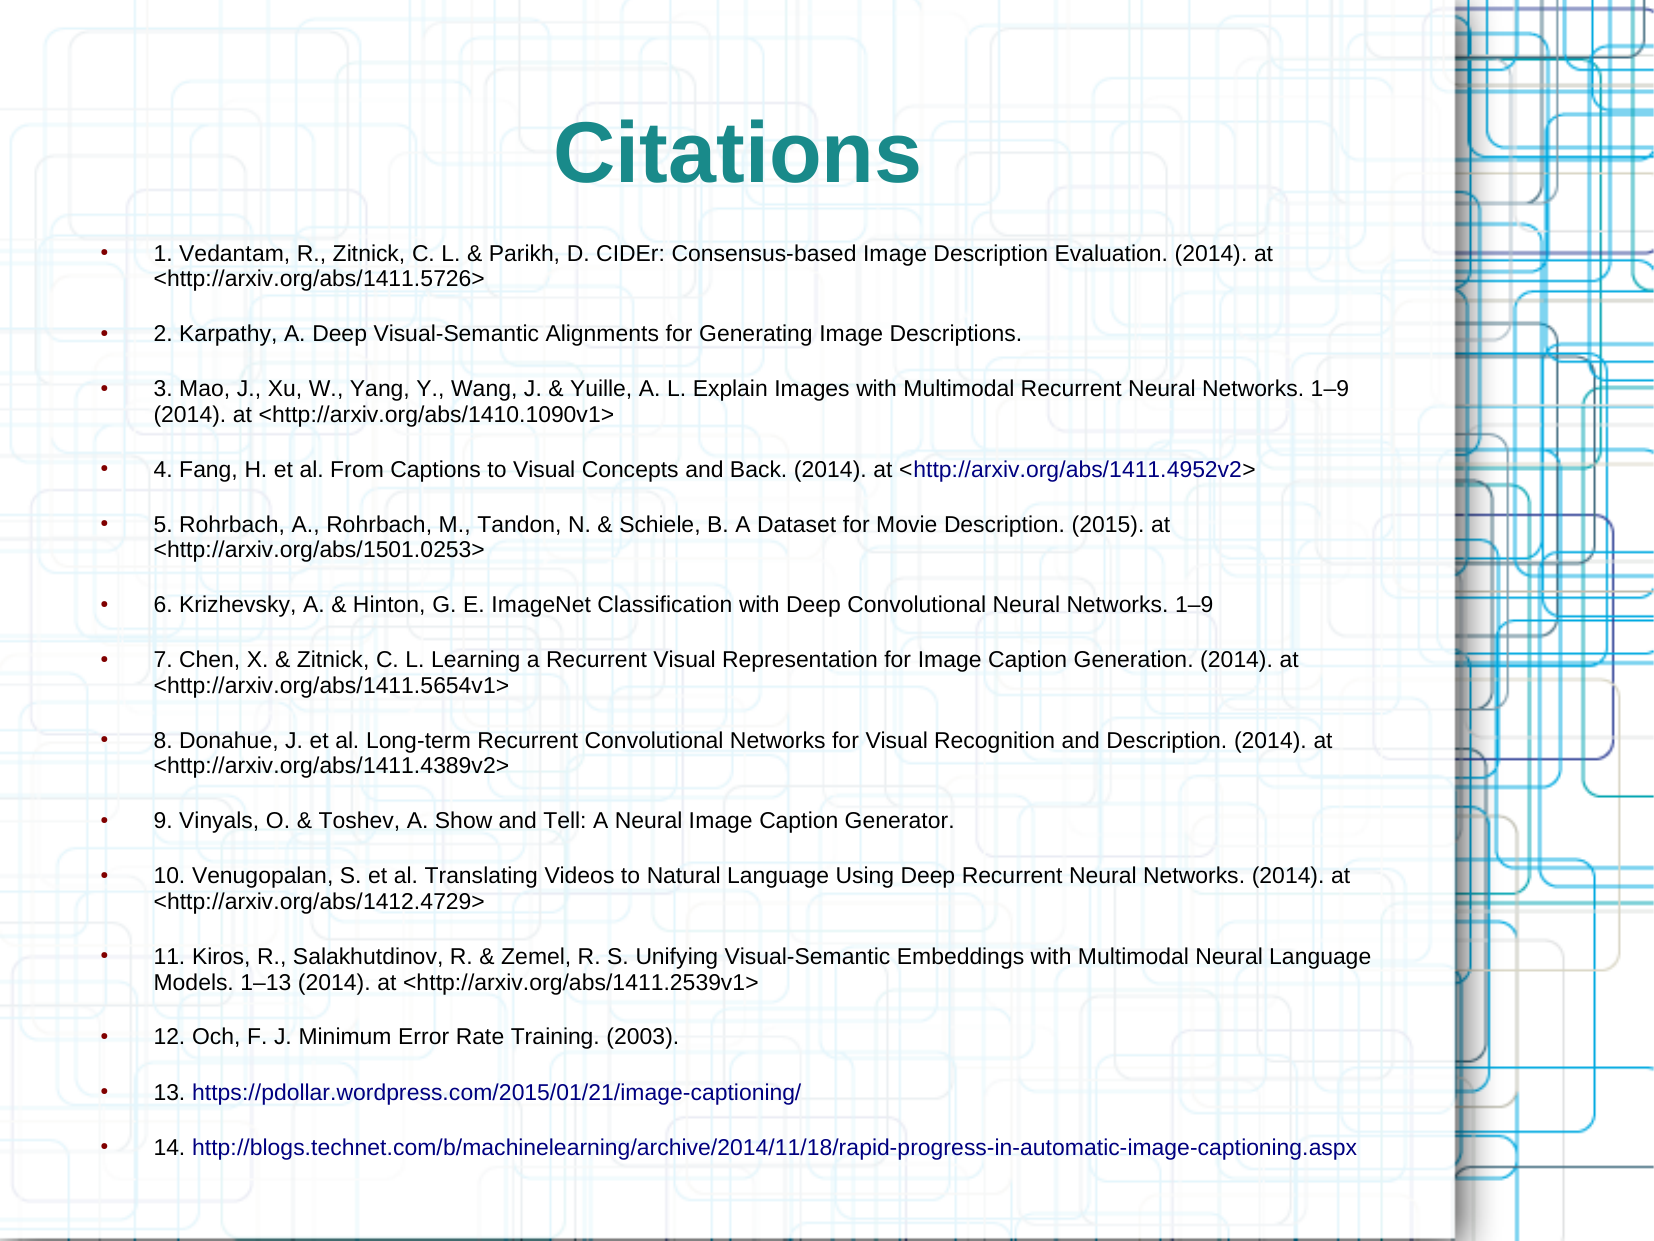

# Citations
1. Vedantam, R., Zitnick, C. L. & Parikh, D. CIDEr: Consensus-based Image Description Evaluation. (2014). at <http://arxiv.org/abs/1411.5726>
2. Karpathy, A. Deep Visual-Semantic Alignments for Generating Image Descriptions.
3. Mao, J., Xu, W., Yang, Y., Wang, J. & Yuille, A. L. Explain Images with Multimodal Recurrent Neural Networks. 1–9 (2014). at <http://arxiv.org/abs/1410.1090v1>
4. Fang, H. et al. From Captions to Visual Concepts and Back. (2014). at <http://arxiv.org/abs/1411.4952v2>
5. Rohrbach, A., Rohrbach, M., Tandon, N. & Schiele, B. A Dataset for Movie Description. (2015). at <http://arxiv.org/abs/1501.0253>
6. Krizhevsky, A. & Hinton, G. E. ImageNet Classification with Deep Convolutional Neural Networks. 1–9
7. Chen, X. & Zitnick, C. L. Learning a Recurrent Visual Representation for Image Caption Generation. (2014). at <http://arxiv.org/abs/1411.5654v1>
8. Donahue, J. et al. Long-term Recurrent Convolutional Networks for Visual Recognition and Description. (2014). at <http://arxiv.org/abs/1411.4389v2>
9. Vinyals, O. & Toshev, A. Show and Tell: A Neural Image Caption Generator.
10. Venugopalan, S. et al. Translating Videos to Natural Language Using Deep Recurrent Neural Networks. (2014). at <http://arxiv.org/abs/1412.4729>
11. Kiros, R., Salakhutdinov, R. & Zemel, R. S. Unifying Visual-Semantic Embeddings with Multimodal Neural Language Models. 1–13 (2014). at <http://arxiv.org/abs/1411.2539v1>
12. Och, F. J. Minimum Error Rate Training. (2003).
13. https://pdollar.wordpress.com/2015/01/21/image-captioning/
14. http://blogs.technet.com/b/machinelearning/archive/2014/11/18/rapid-progress-in-automatic-image-captioning.aspx